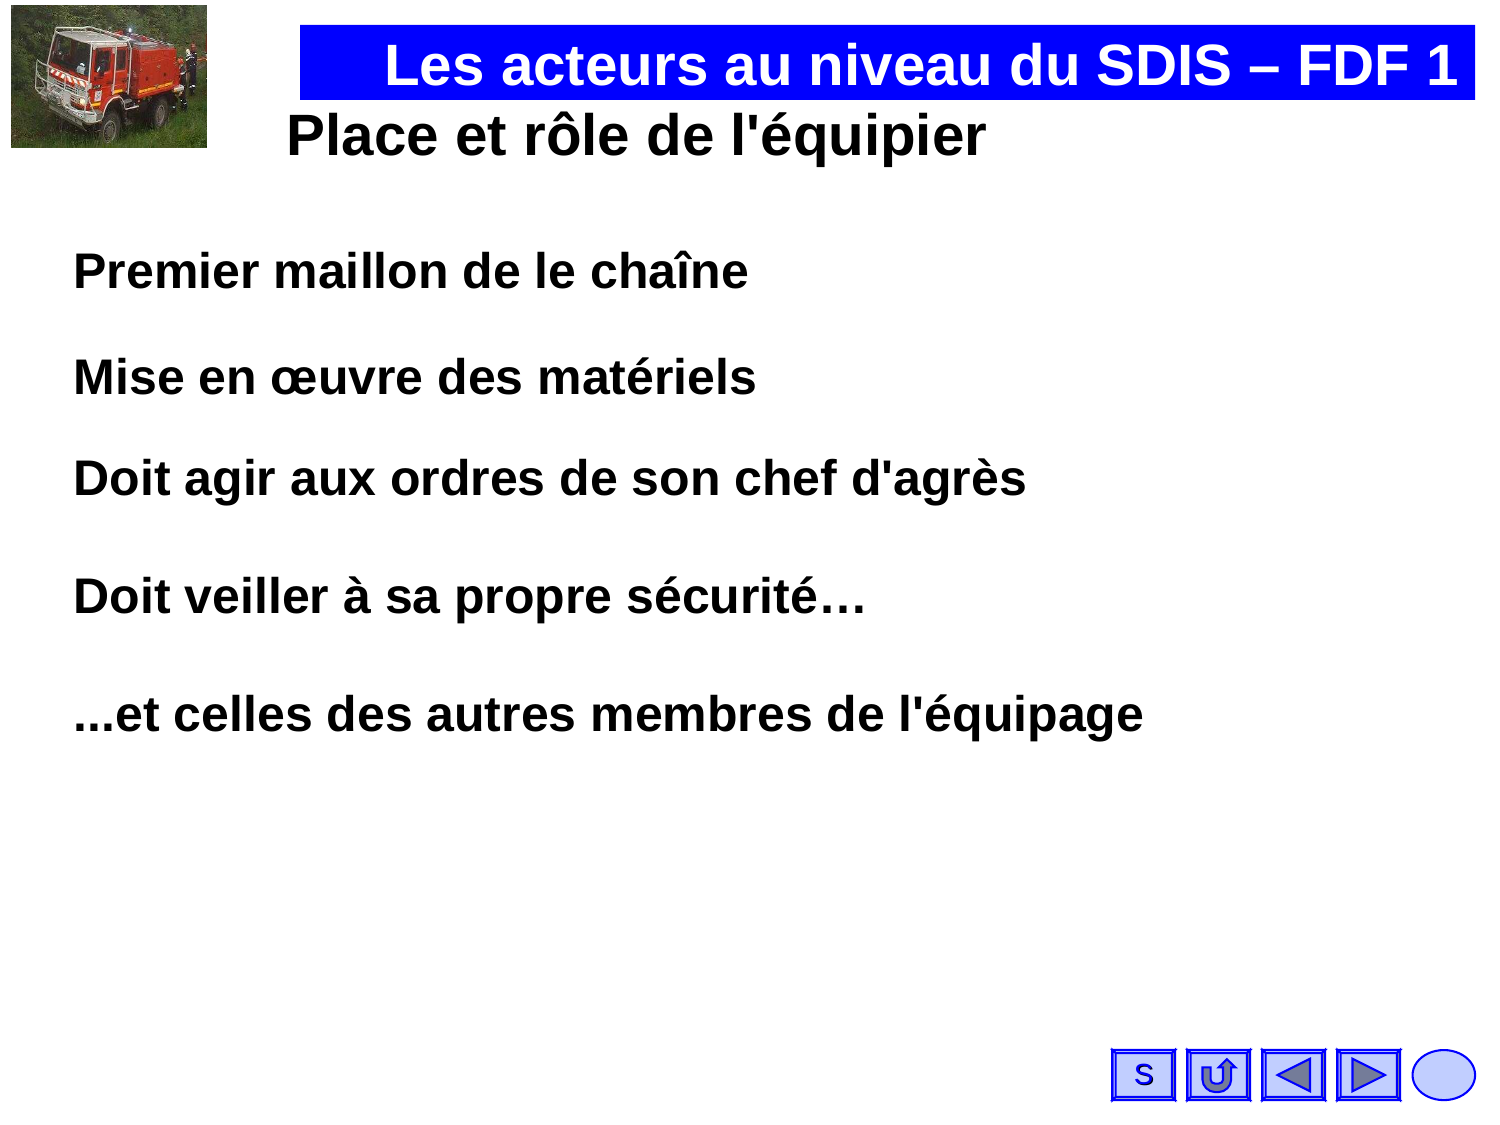

Les acteurs au niveau du SDIS – FDF 1
Place et rôle de l'équipier
Premier maillon de le chaîne
Mise en œuvre des matériels
Doit agir aux ordres de son chef d'agrès
Doit veiller à sa propre sécurité…
...et celles des autres membres de l'équipage